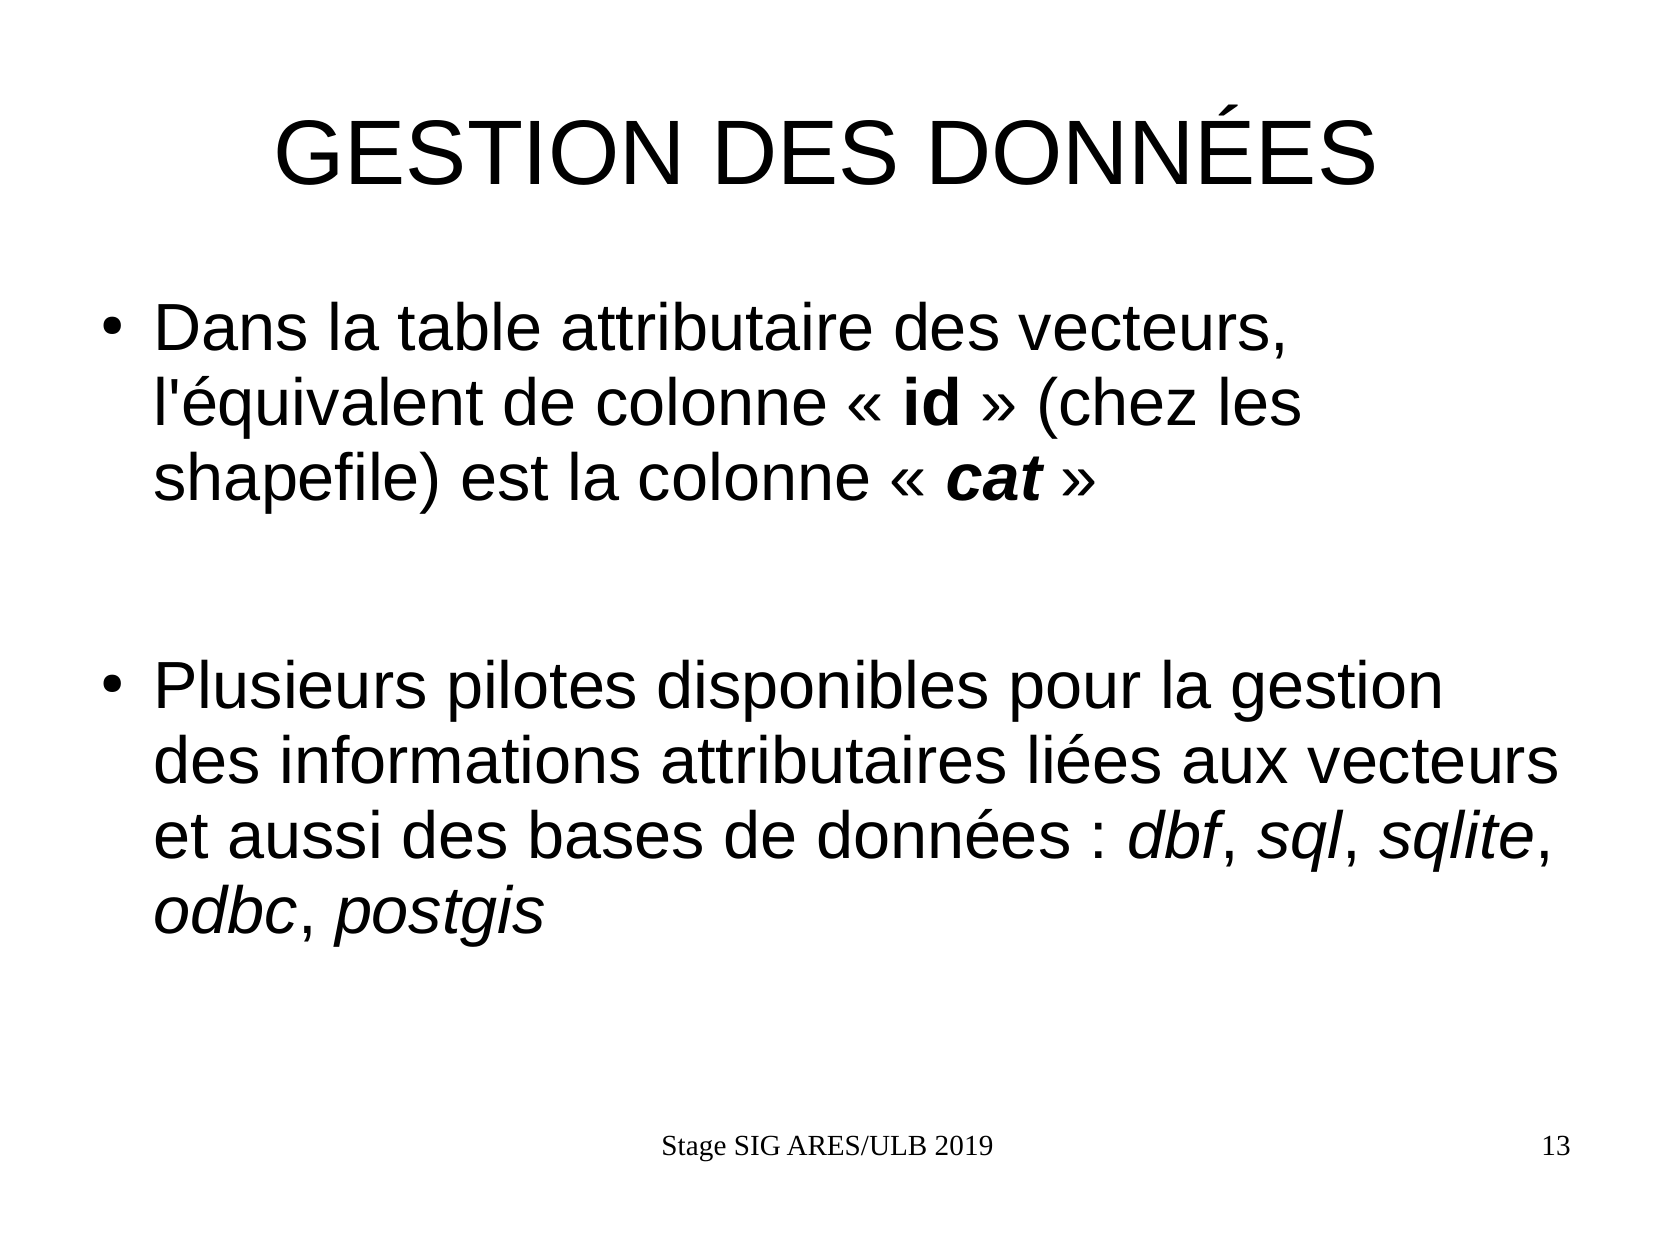

# GESTION DES DONNÉES
Dans la table attributaire des vecteurs, l'équivalent de colonne « id » (chez les shapefile) est la colonne « cat »
Plusieurs pilotes disponibles pour la gestion des informations attributaires liées aux vecteurs et aussi des bases de données : dbf, sql, sqlite, odbc, postgis
Stage SIG ARES/ULB 2019
13